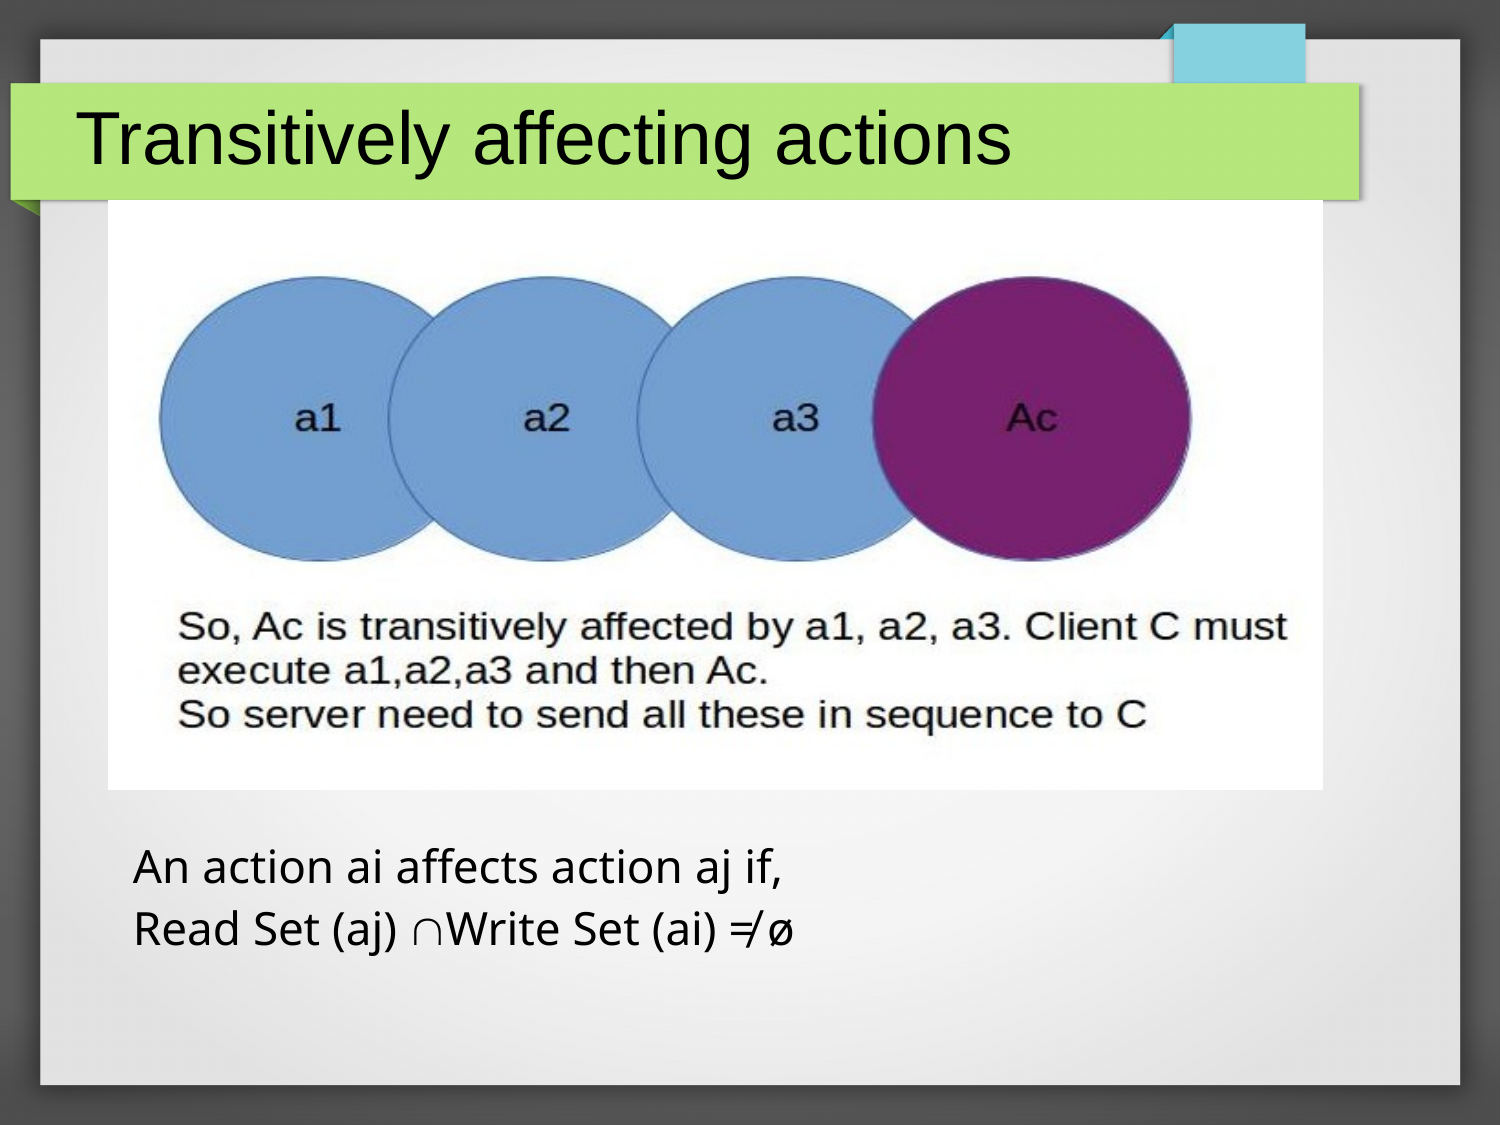

# Transitively affecting actions
An action ai affects action aj if,
Read Set (aj) Write Set (ai) ≠ ø